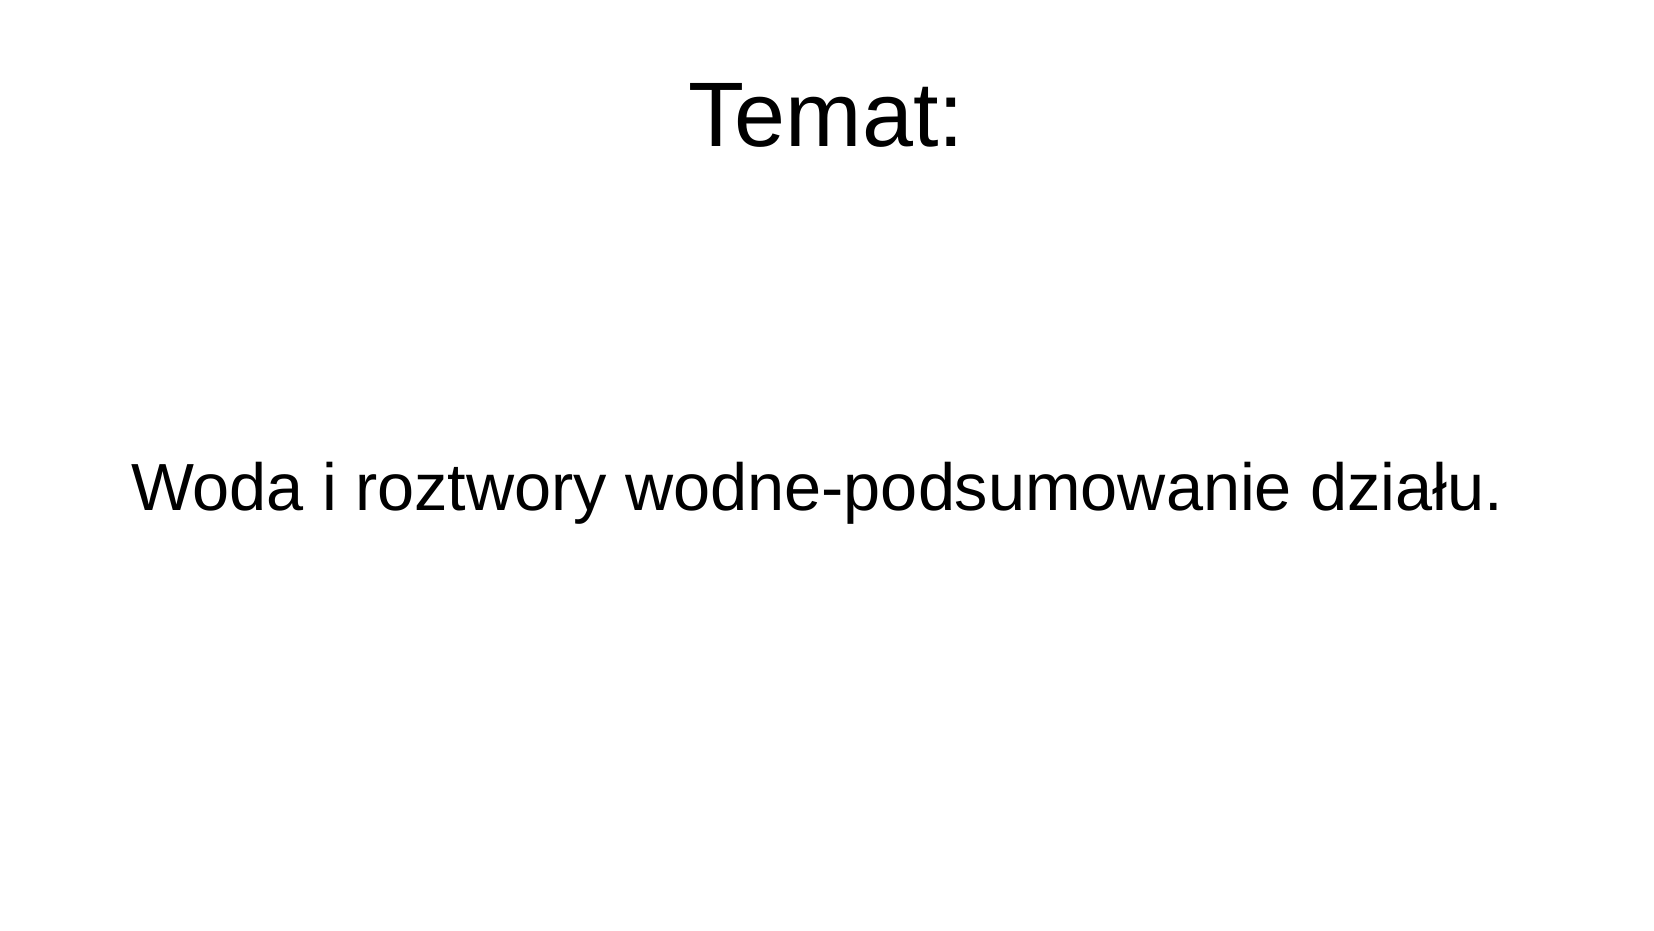

# Temat:
Woda i roztwory wodne-podsumowanie działu.